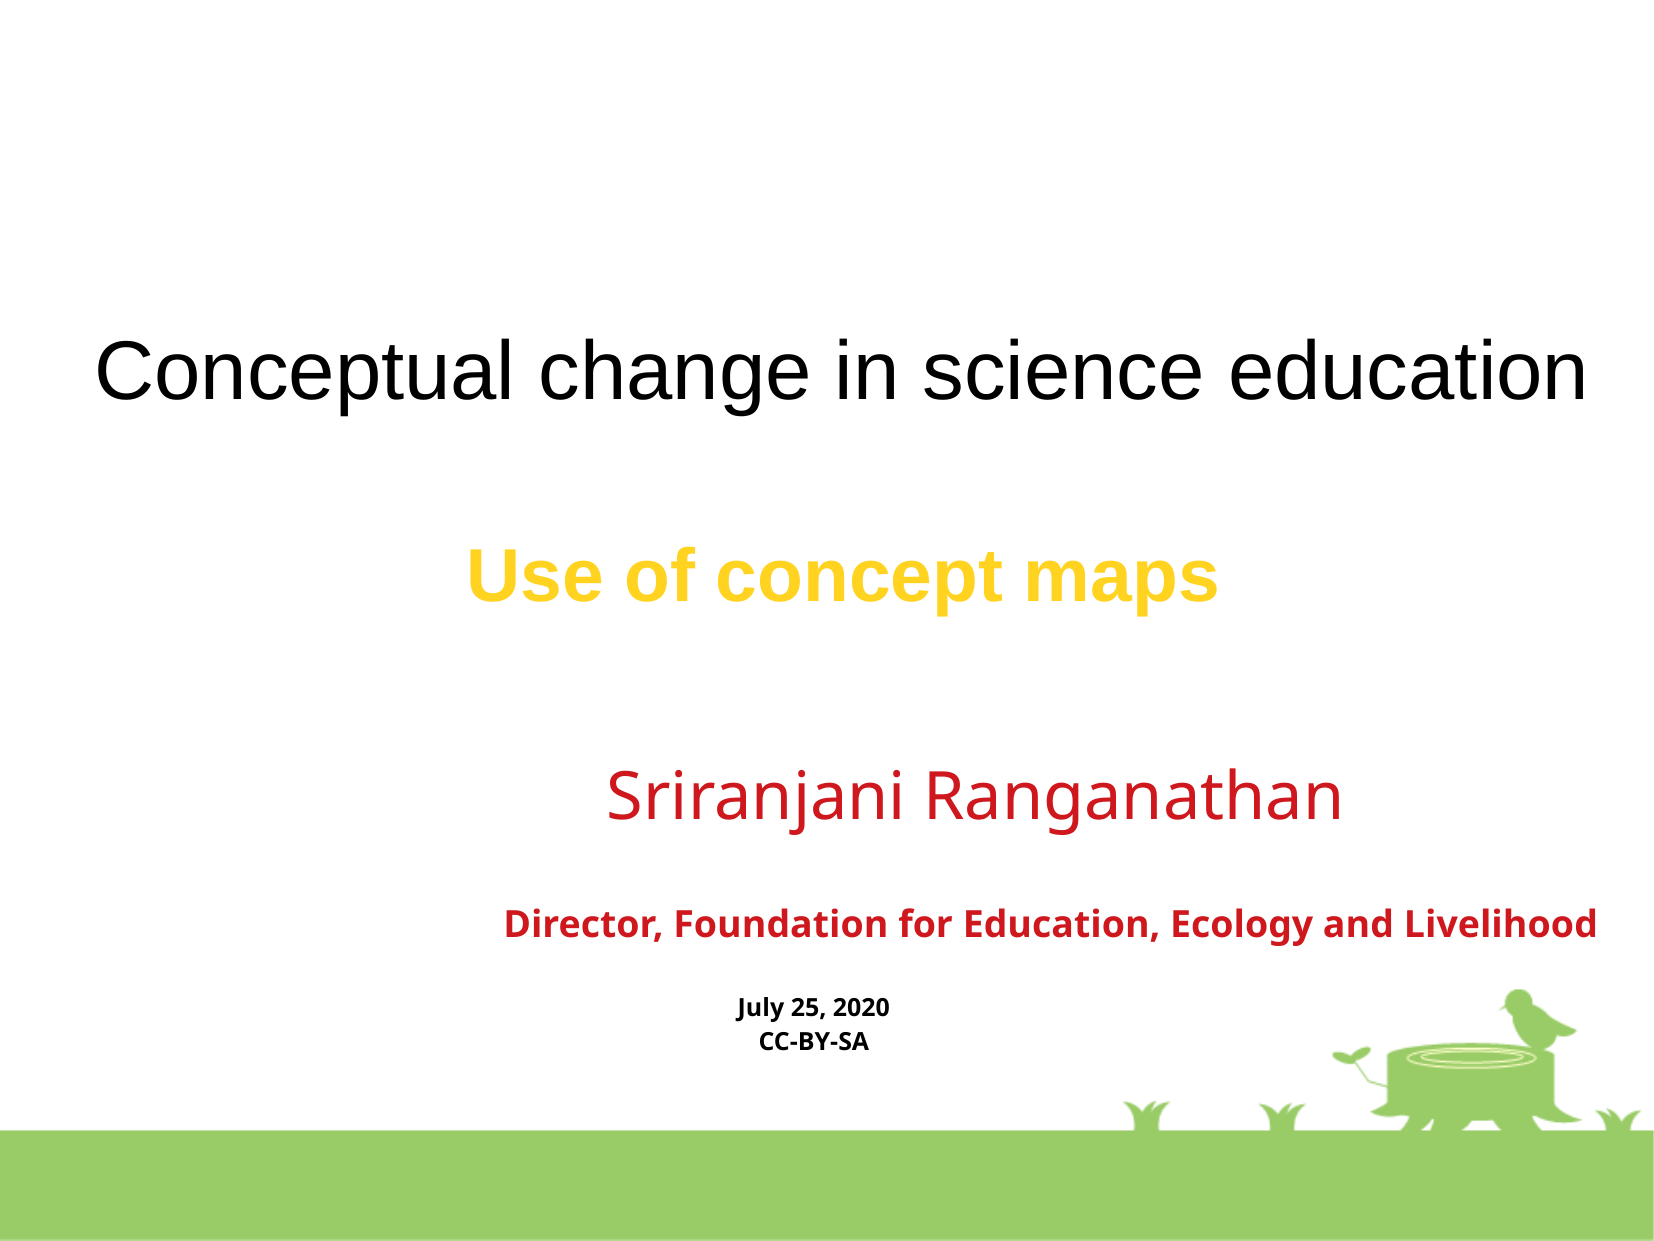

# Conceptual change in science education
Use of concept maps
Sriranjani Ranganathan
PRESENTED BY:
Director, Foundation for Education, Ecology and Livelihood
July 25, 2020
CC-BY-SA